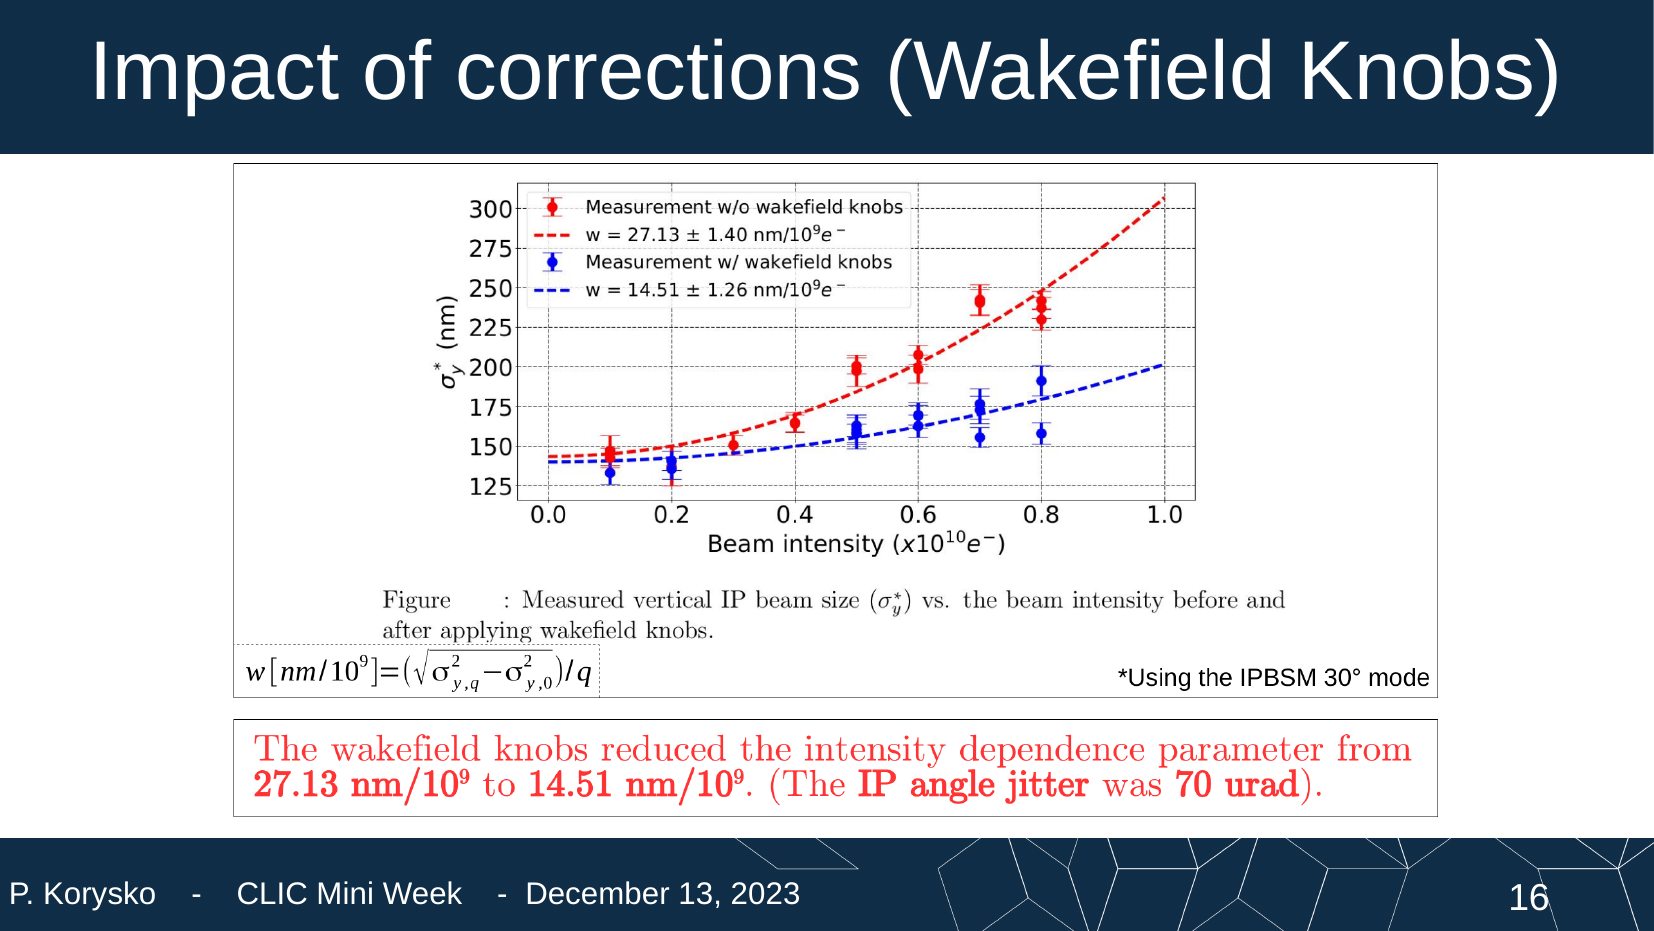

Impact of corrections (Wakefield Knobs)
P. Korysko - CLIC Mini Week - December 13, 2023